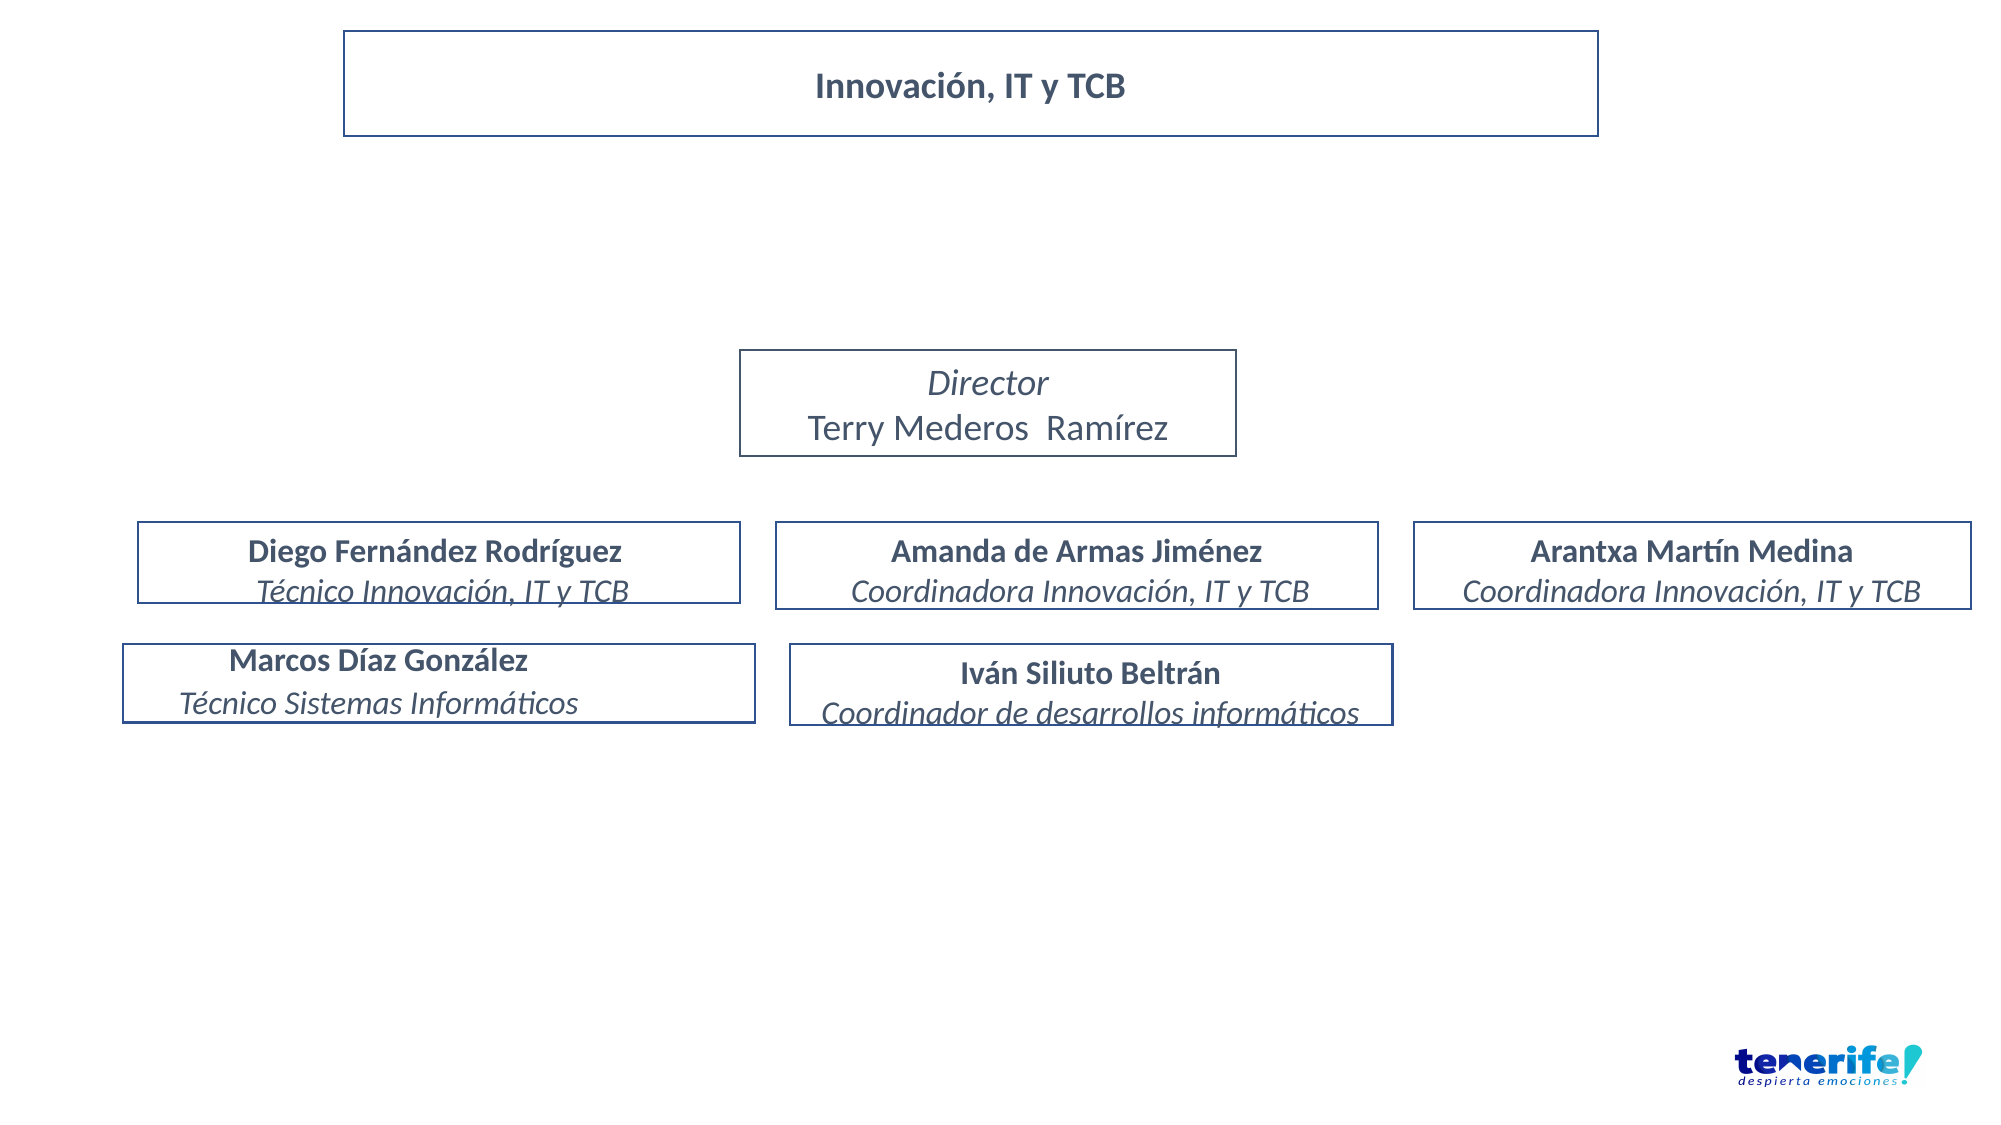

Innovación, IT y TCB
Director
Terry Mederos Ramírez
Diego Fernández Rodríguez
 Técnico Innovación, IT y TCB
Amanda de Armas Jiménez
 Coordinadora Innovación, IT y TCB
Arantxa Martín Medina
Coordinadora Innovación, IT y TCB
Marcos Díaz González
 Técnico Sistemas Informáticos
Iván Siliuto Beltrán
Coordinador de desarrollos informáticos